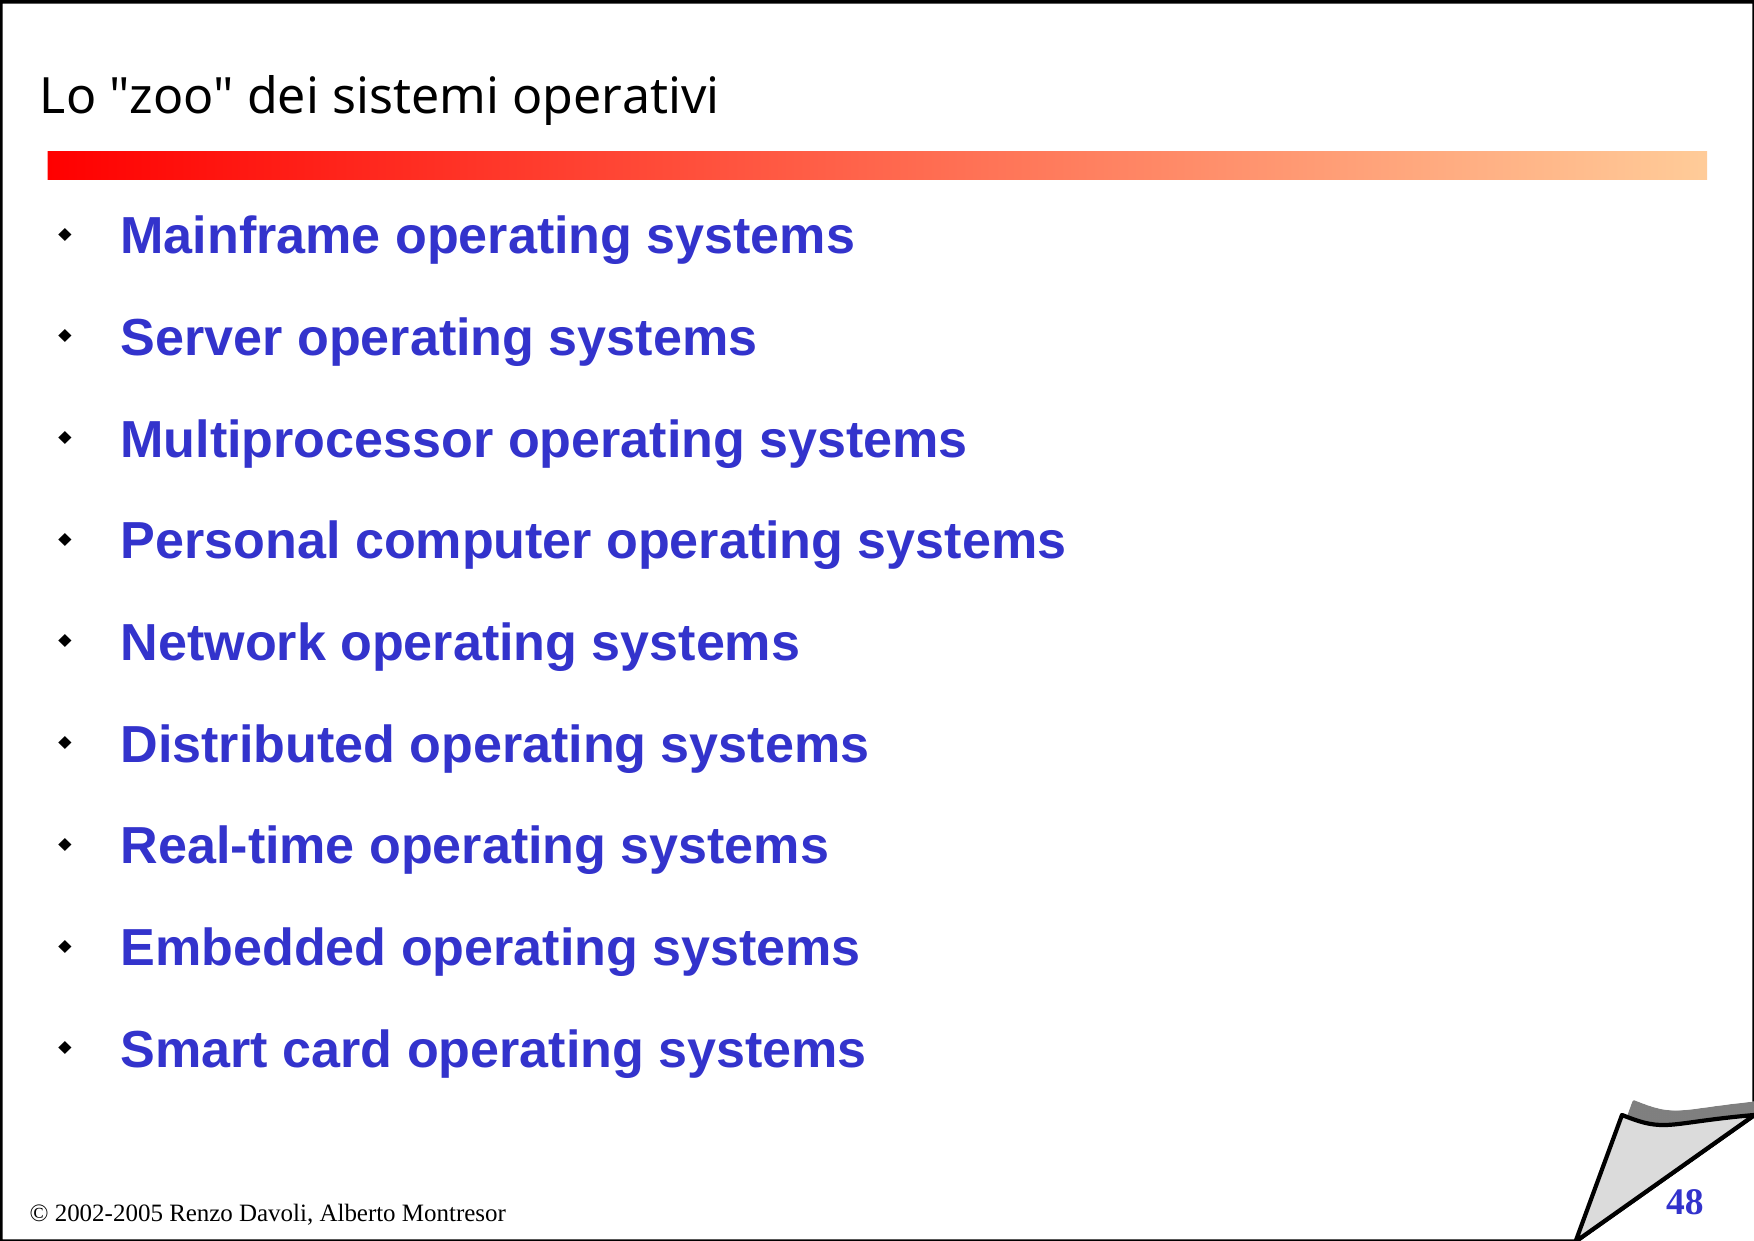

# Lo "zoo" dei sistemi operativi
Mainframe operating systems
Server operating systems
Multiprocessor operating systems
Personal computer operating systems
Network operating systems
Distributed operating systems
Real-time operating systems
Embedded operating systems
Smart card operating systems